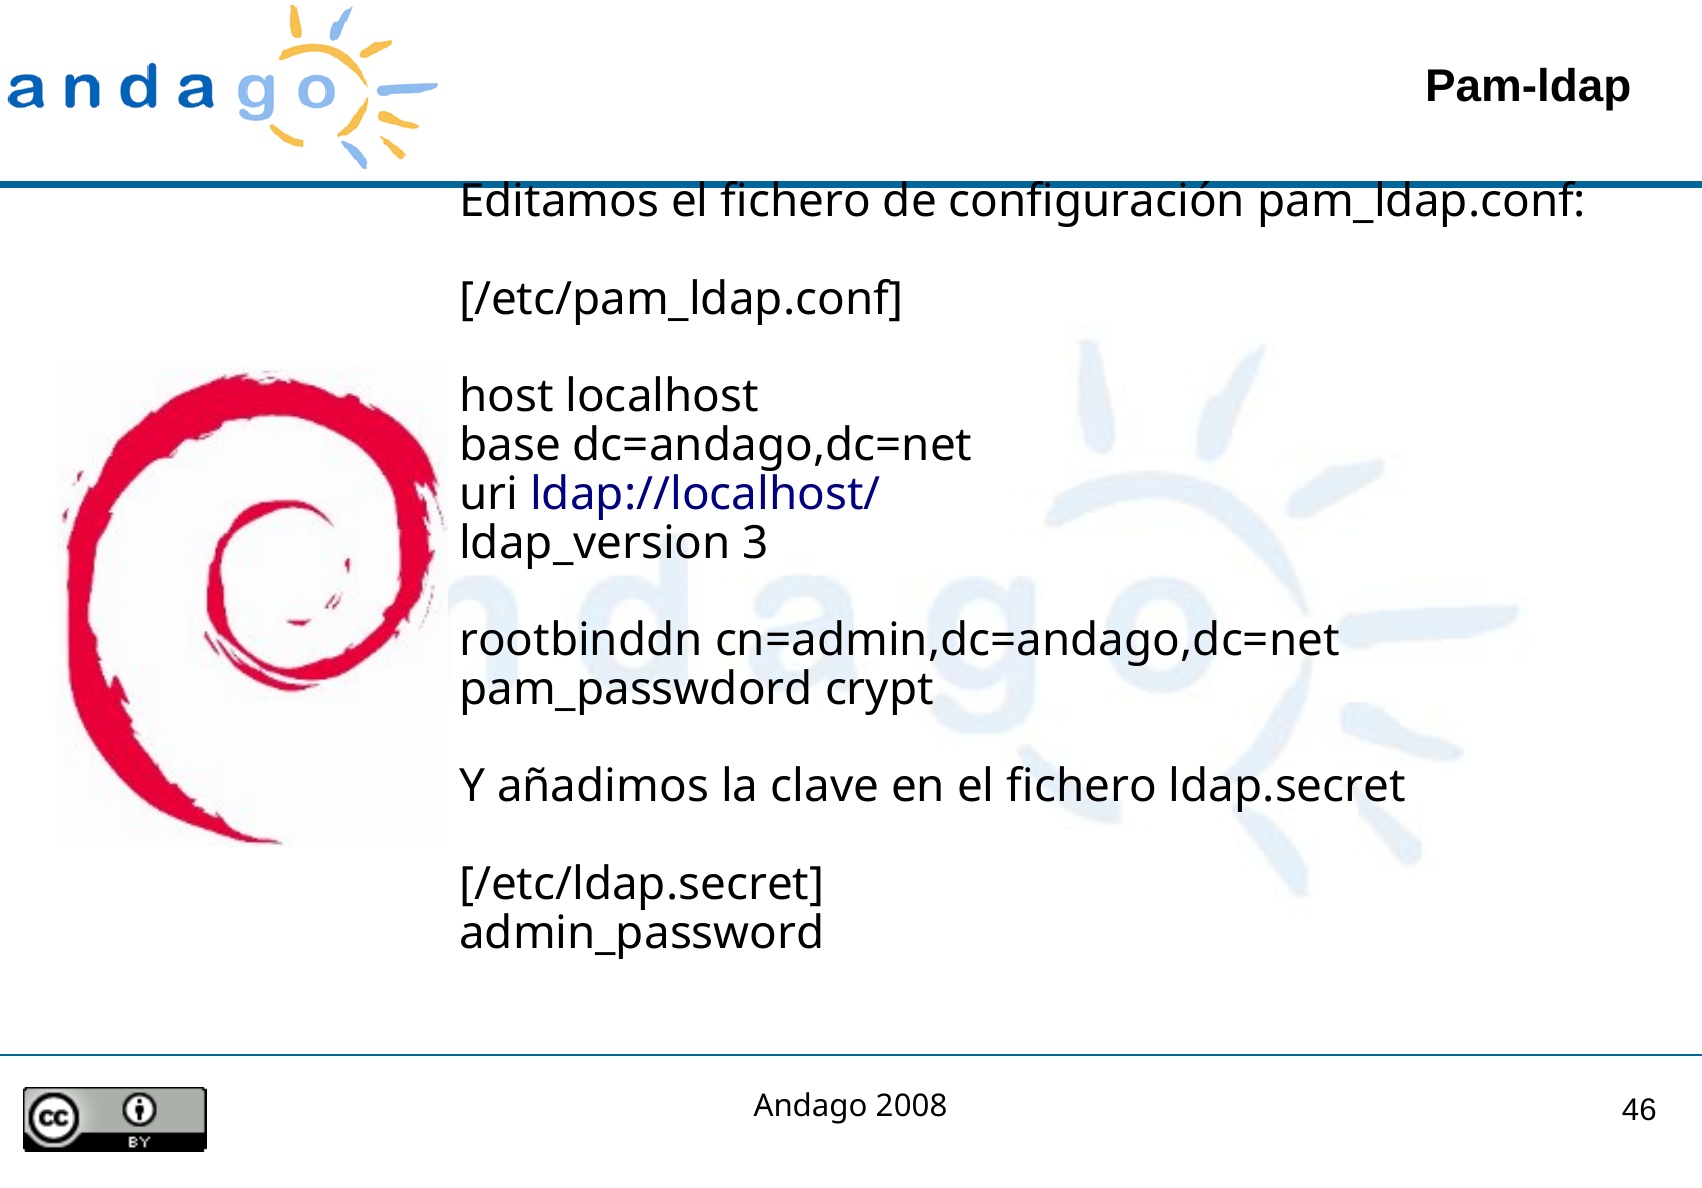

# Pam-ldap
Editamos el fichero de configuración pam_ldap.conf:
[/etc/pam_ldap.conf]
host localhost
base dc=andago,dc=net
uri ldap://localhost/
ldap_version 3
rootbinddn cn=admin,dc=andago,dc=net
pam_passwdord crypt
Y añadimos la clave en el fichero ldap.secret
[/etc/ldap.secret]
admin_password